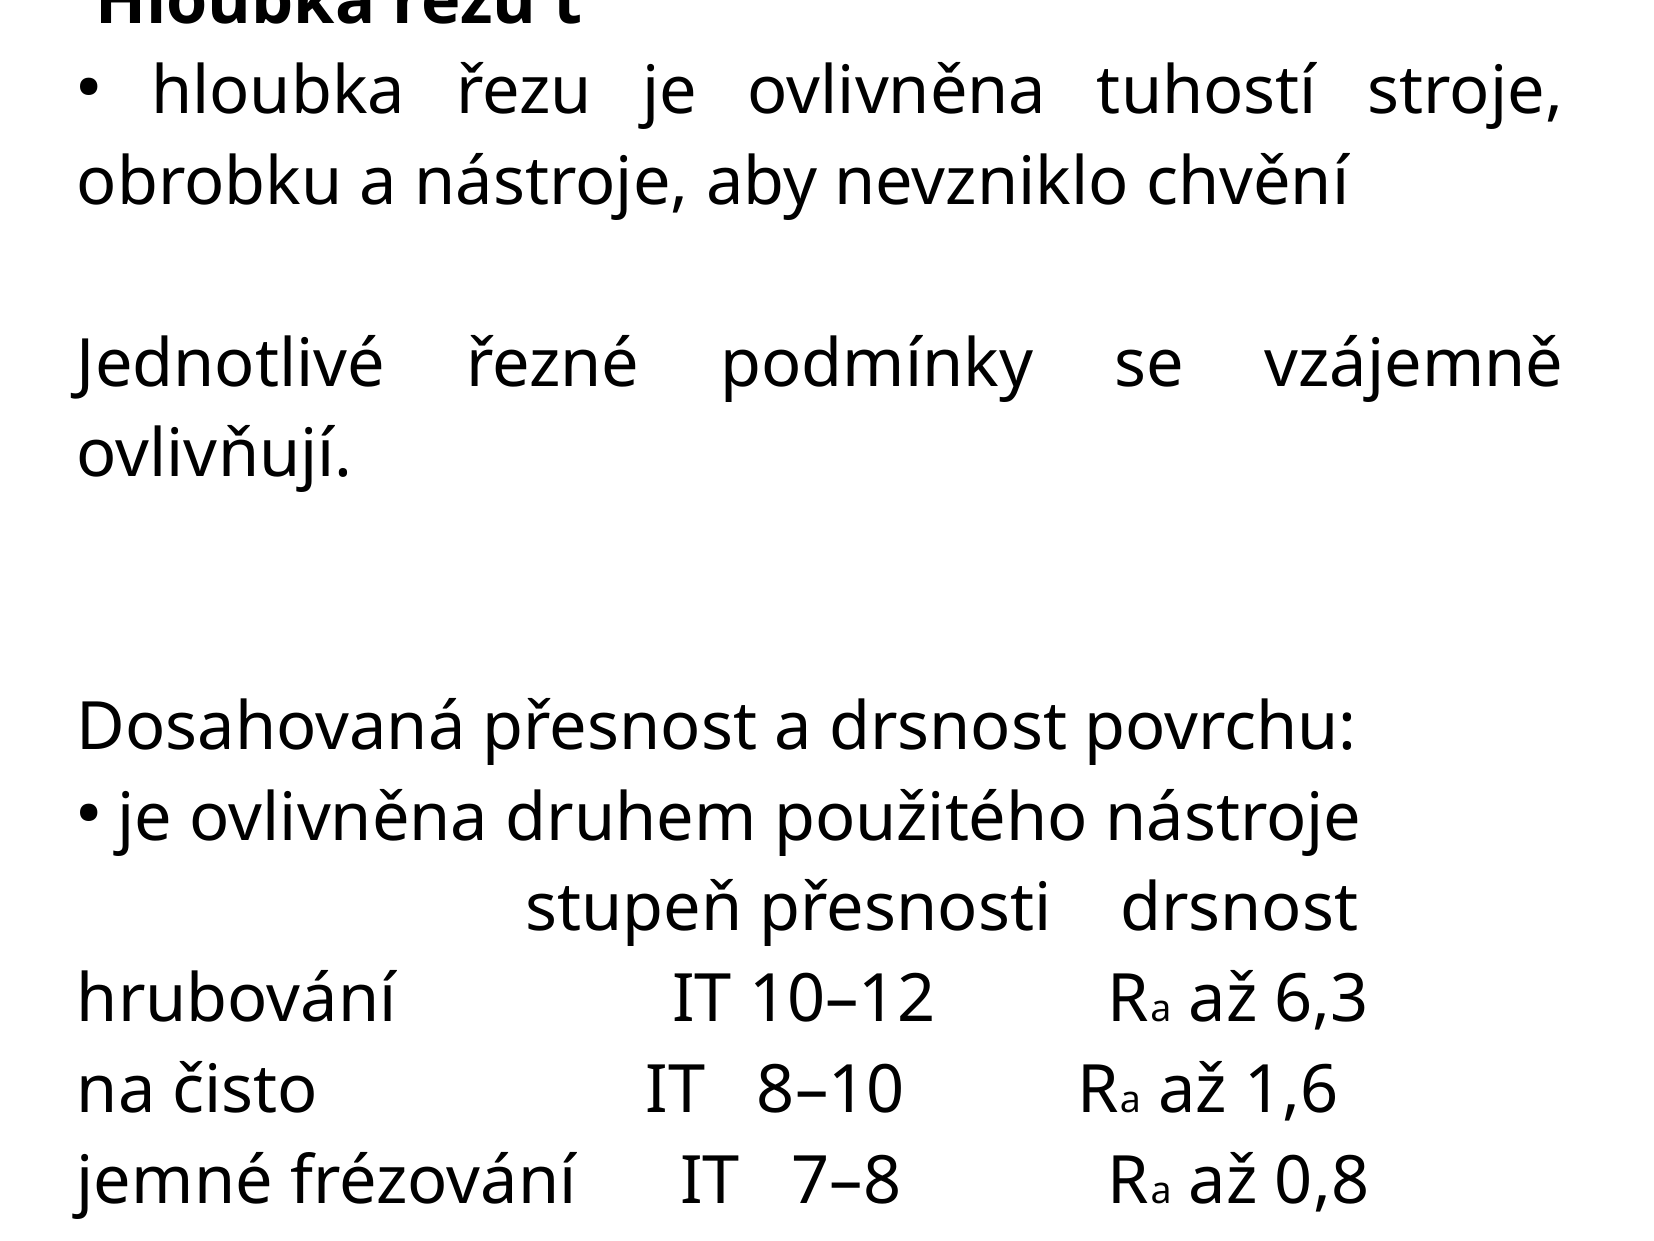

# Hloubka řezu t
 hloubka řezu je ovlivněna tuhostí stroje, obrobku a nástroje, aby nevzniklo chvění
Jednotlivé řezné podmínky se vzájemně ovlivňují.
Dosahovaná přesnost a drsnost povrchu:
 je ovlivněna druhem použitého nástroje
 stupeň přesnosti drsnost
hrubování IT 10–12 Ra až 6,3
na čisto IT 8–10 Ra až 1,6
jemné frézování IT 7–8 Ra až 0,8